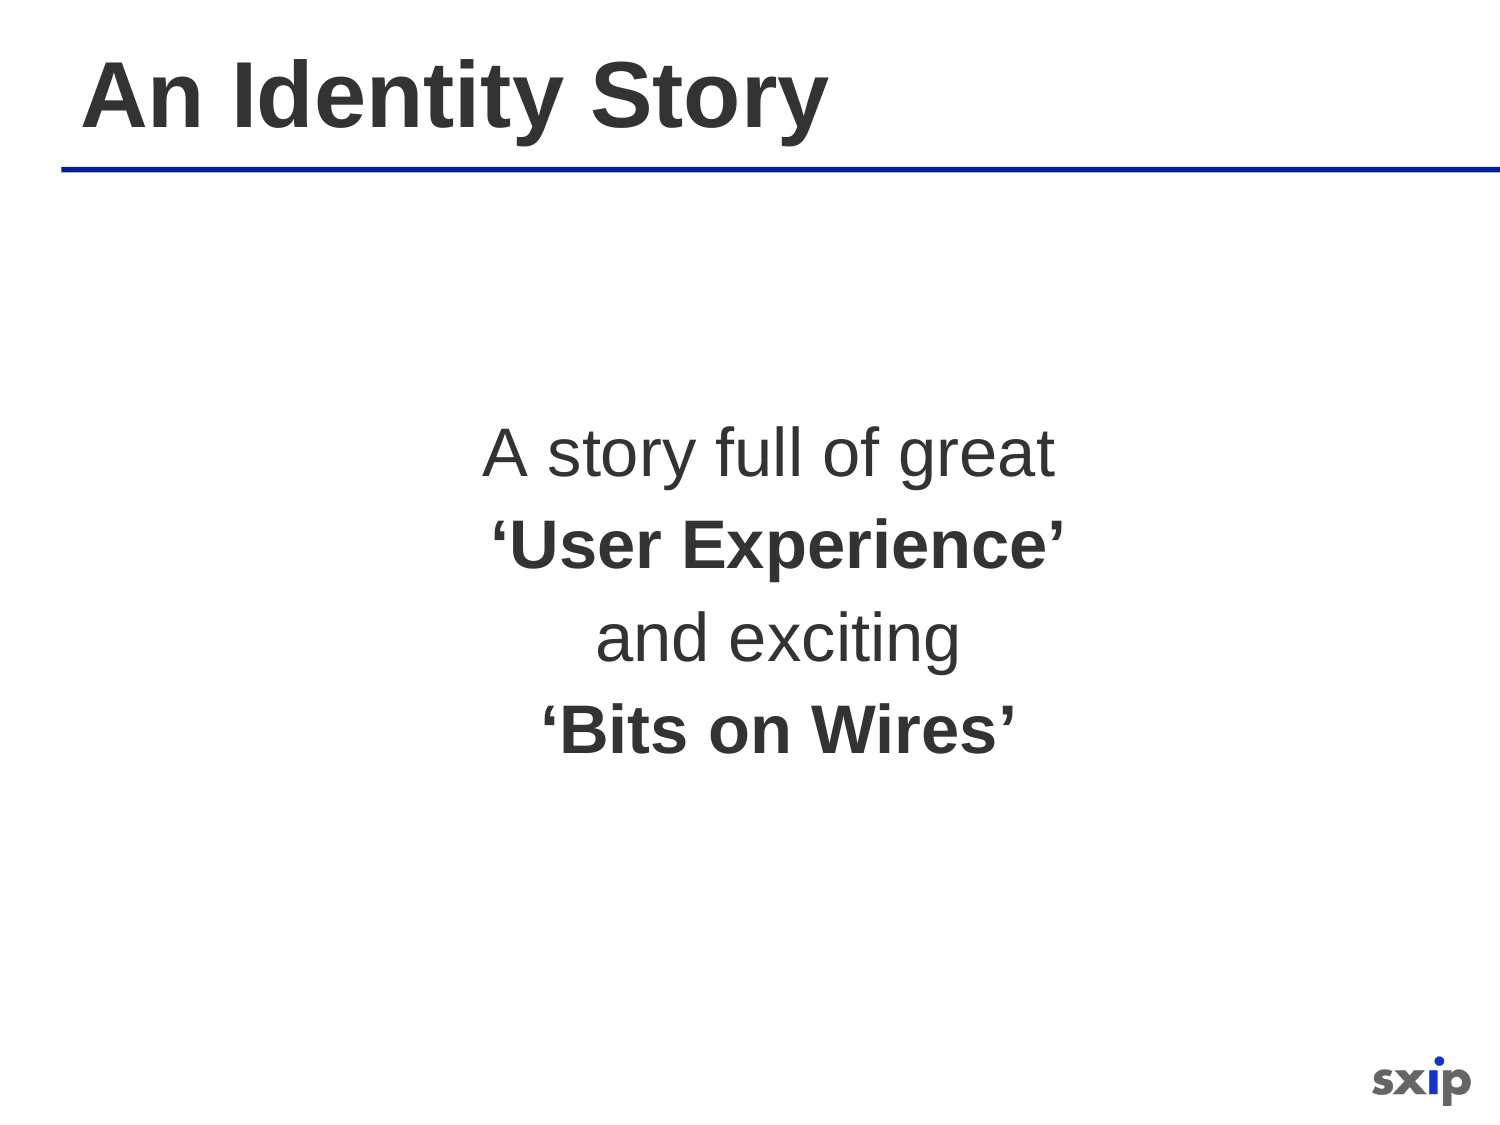

# An Identity Story
A story full of great
‘User Experience’
and exciting
‘Bits on Wires’